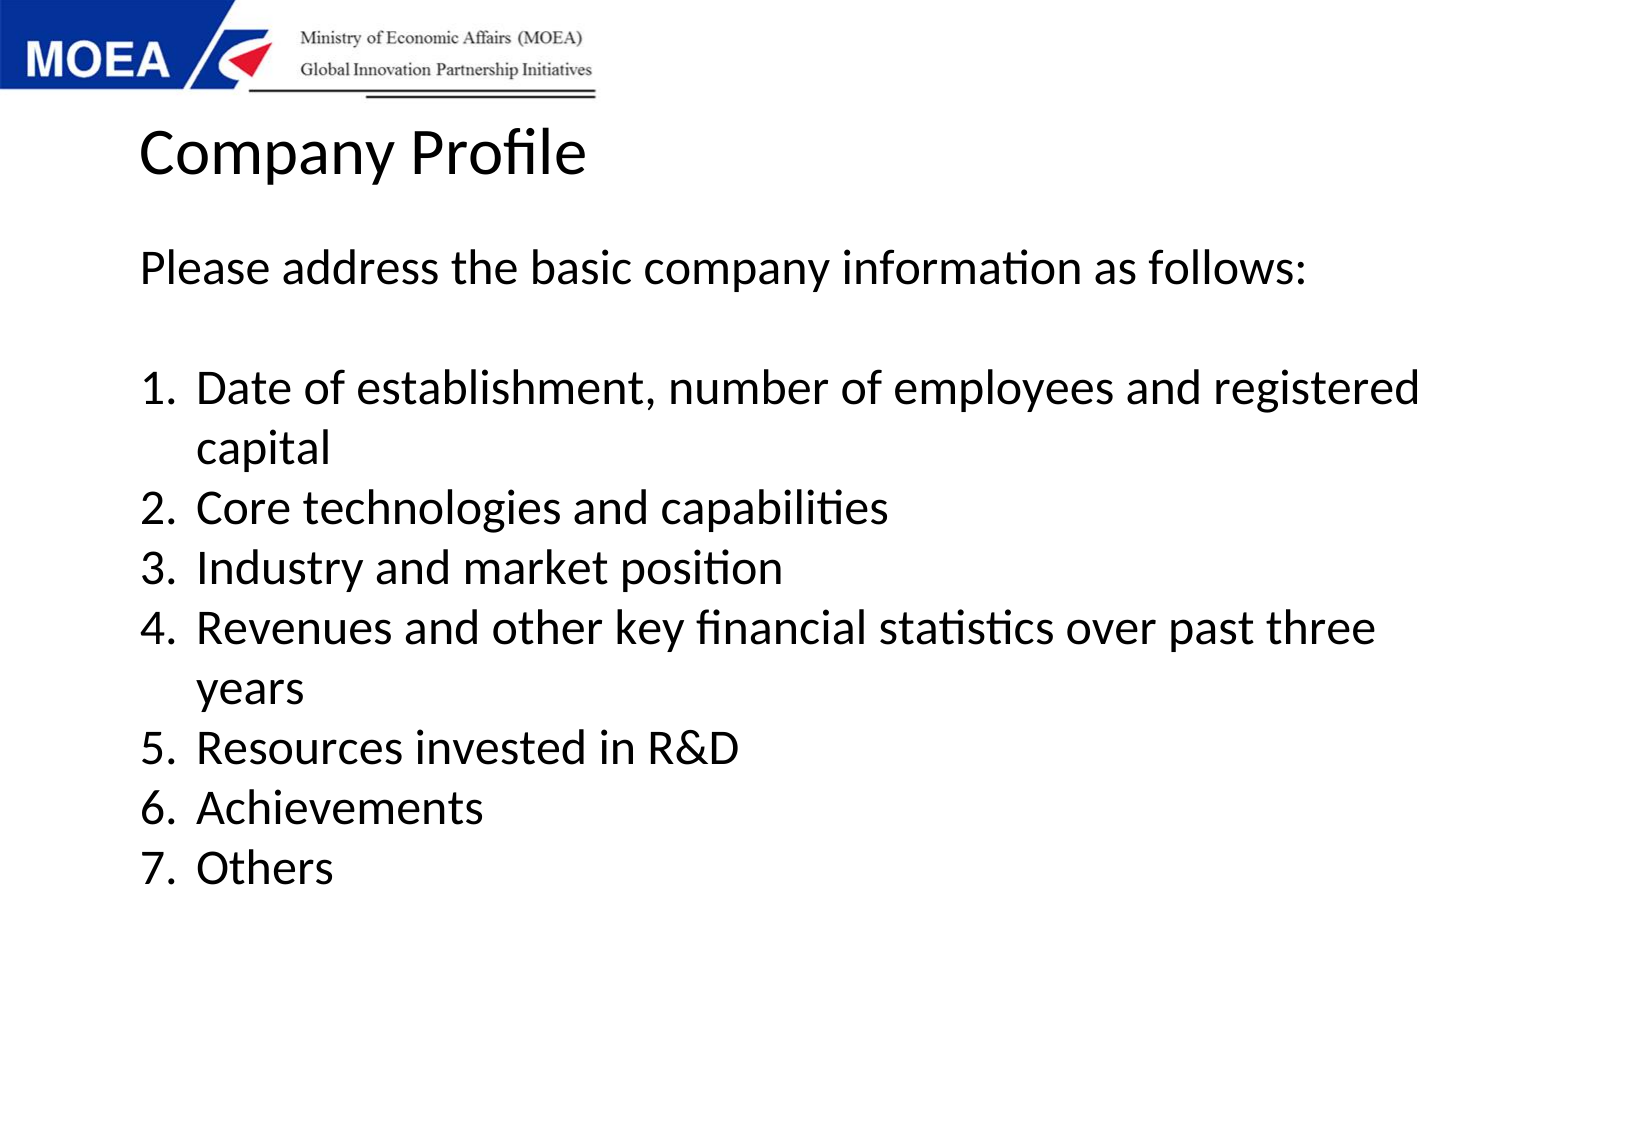

# Company Profile
Please address the basic company information as follows:
Date of establishment, number of employees and registered capital
Core technologies and capabilities
Industry and market position
Revenues and other key financial statistics over past three years
Resources invested in R&D
Achievements
Others